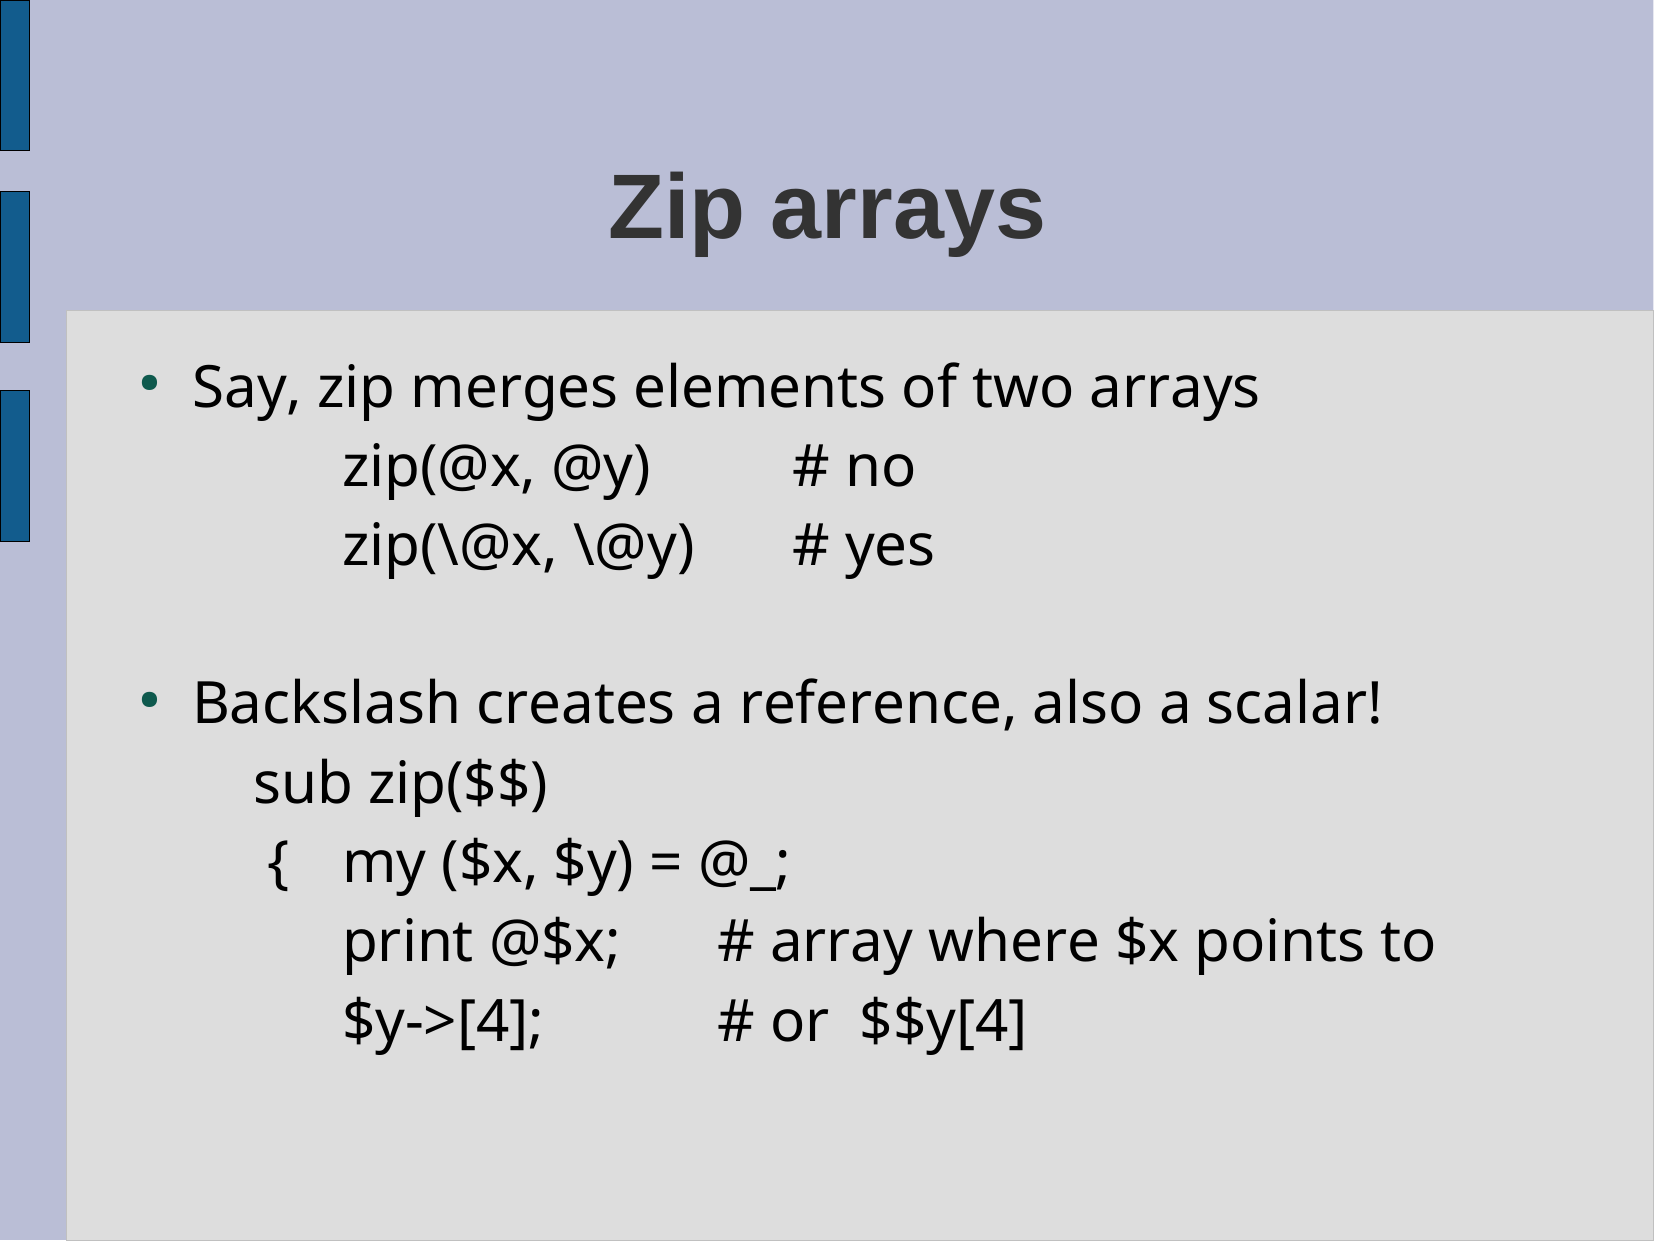

# Zip arrays
Say, zip merges elements of two arrays
		zip(@x, @y)		# no
		zip(\@x, \@y)		# yes
Backslash creates a reference, also a scalar!
 sub zip($$)
	{	my ($x, $y) = @_;
		print @$x;		# array where $x points to
		$y->[4];			# or $$y[4]